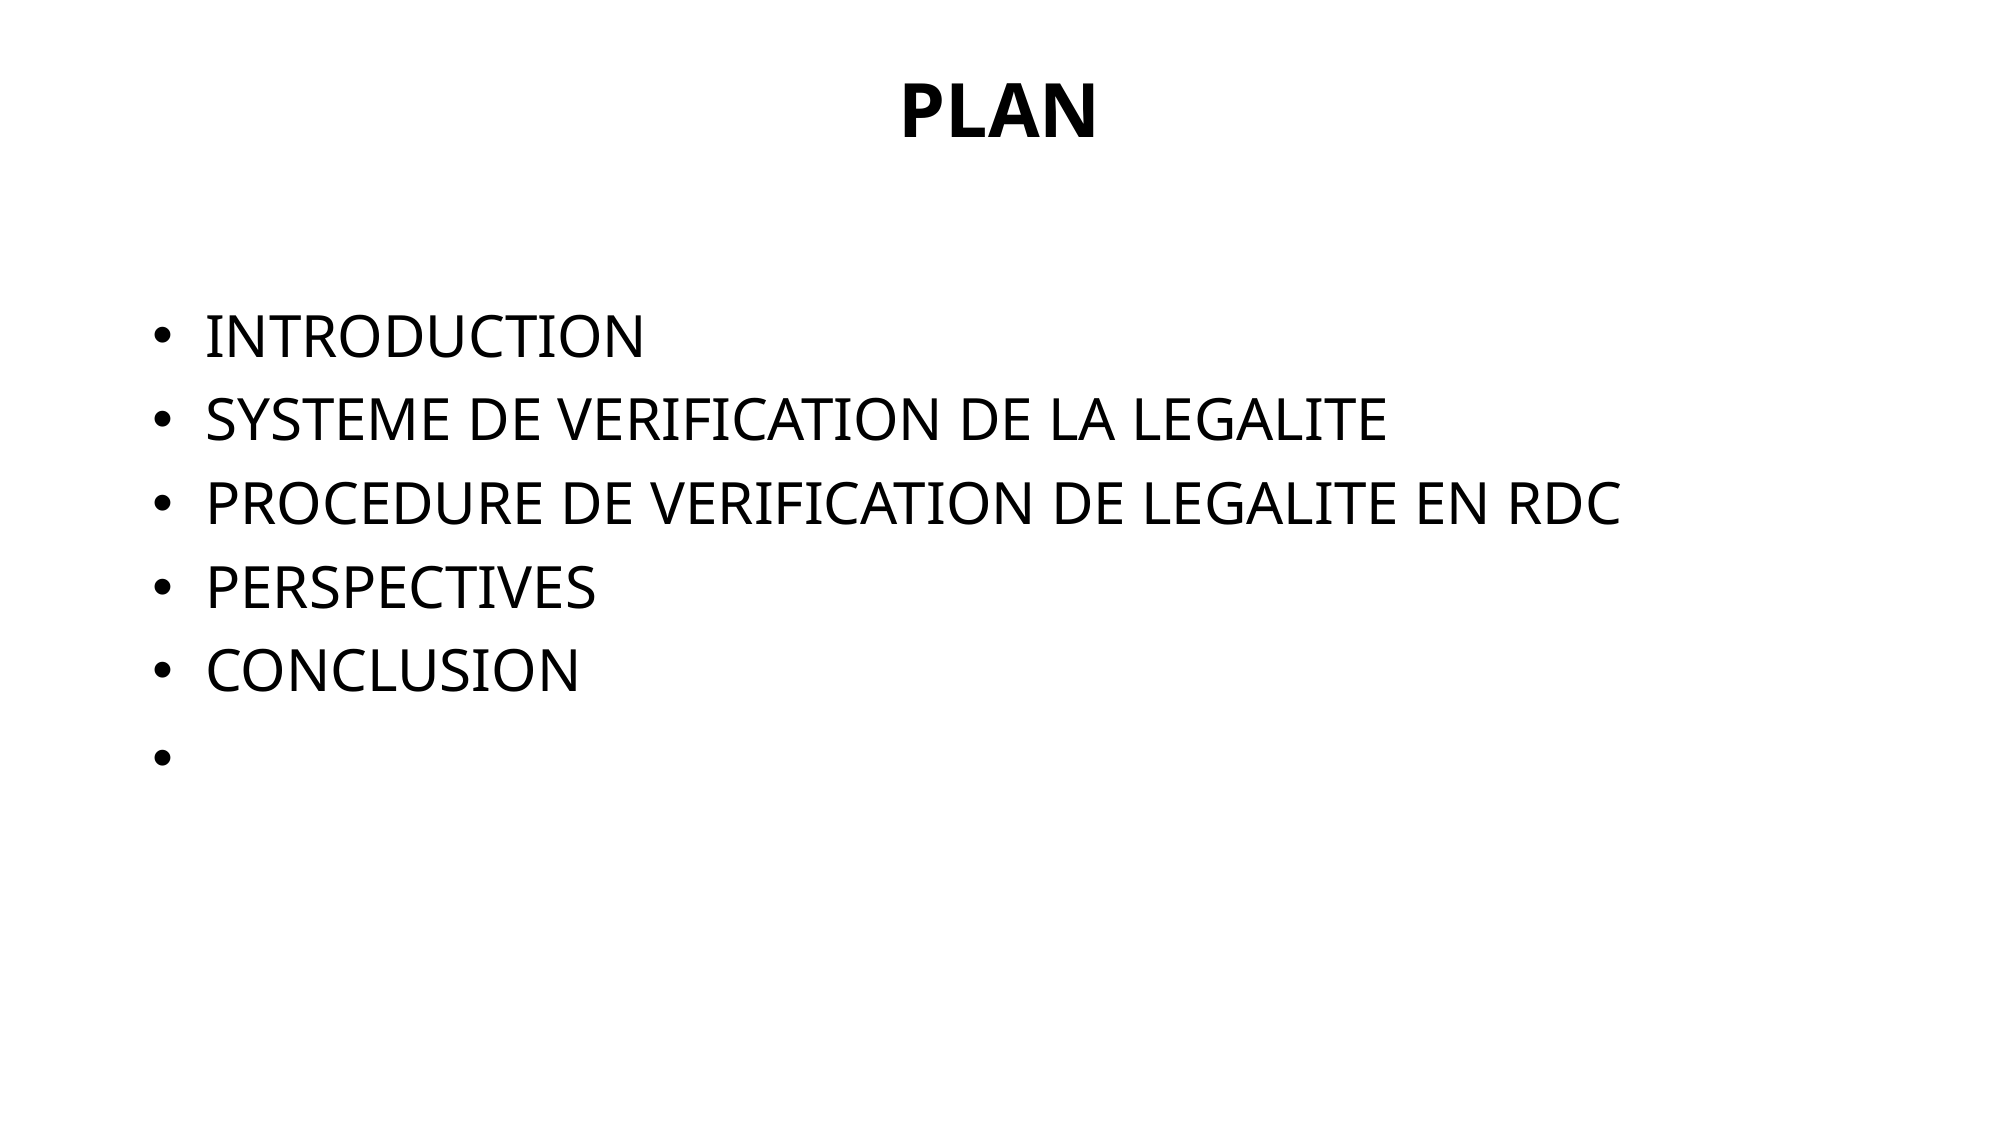

# PLAN
 INTRODUCTION
 SYSTEME DE VERIFICATION DE LA LEGALITE
 PROCEDURE DE VERIFICATION DE LEGALITE EN RDC
 PERSPECTIVES
 CONCLUSION